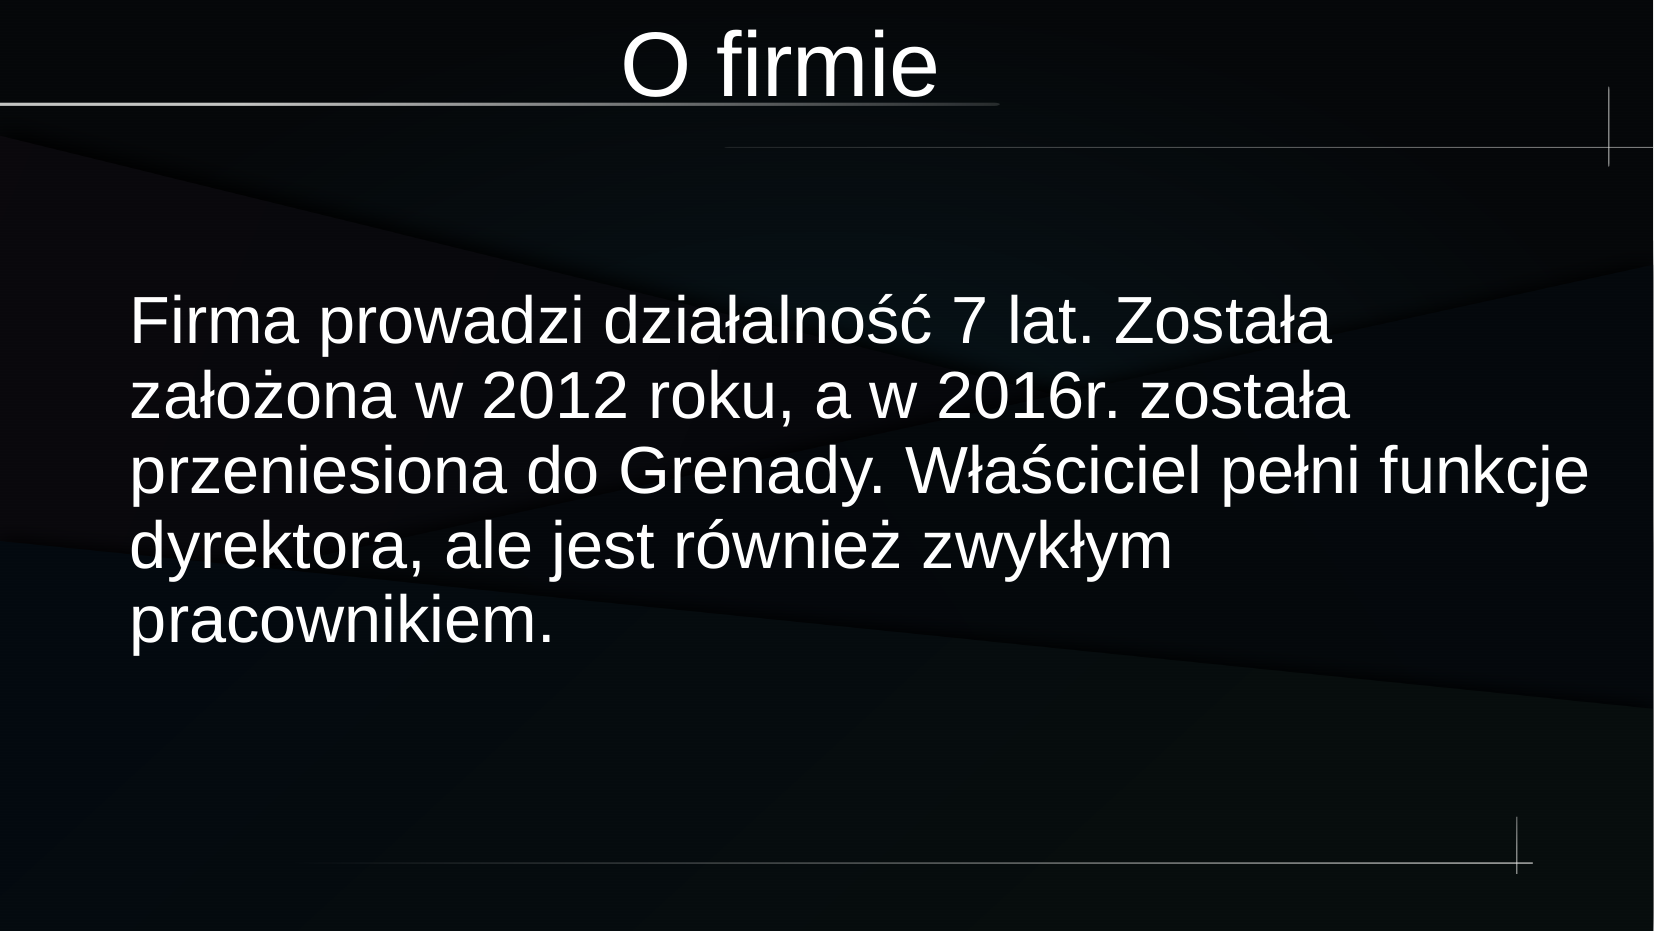

# O firmie
Firma prowadzi działalność 7 lat. Została założona w 2012 roku, a w 2016r. została przeniesiona do Grenady. Właściciel pełni funkcje dyrektora, ale jest również zwykłym pracownikiem.